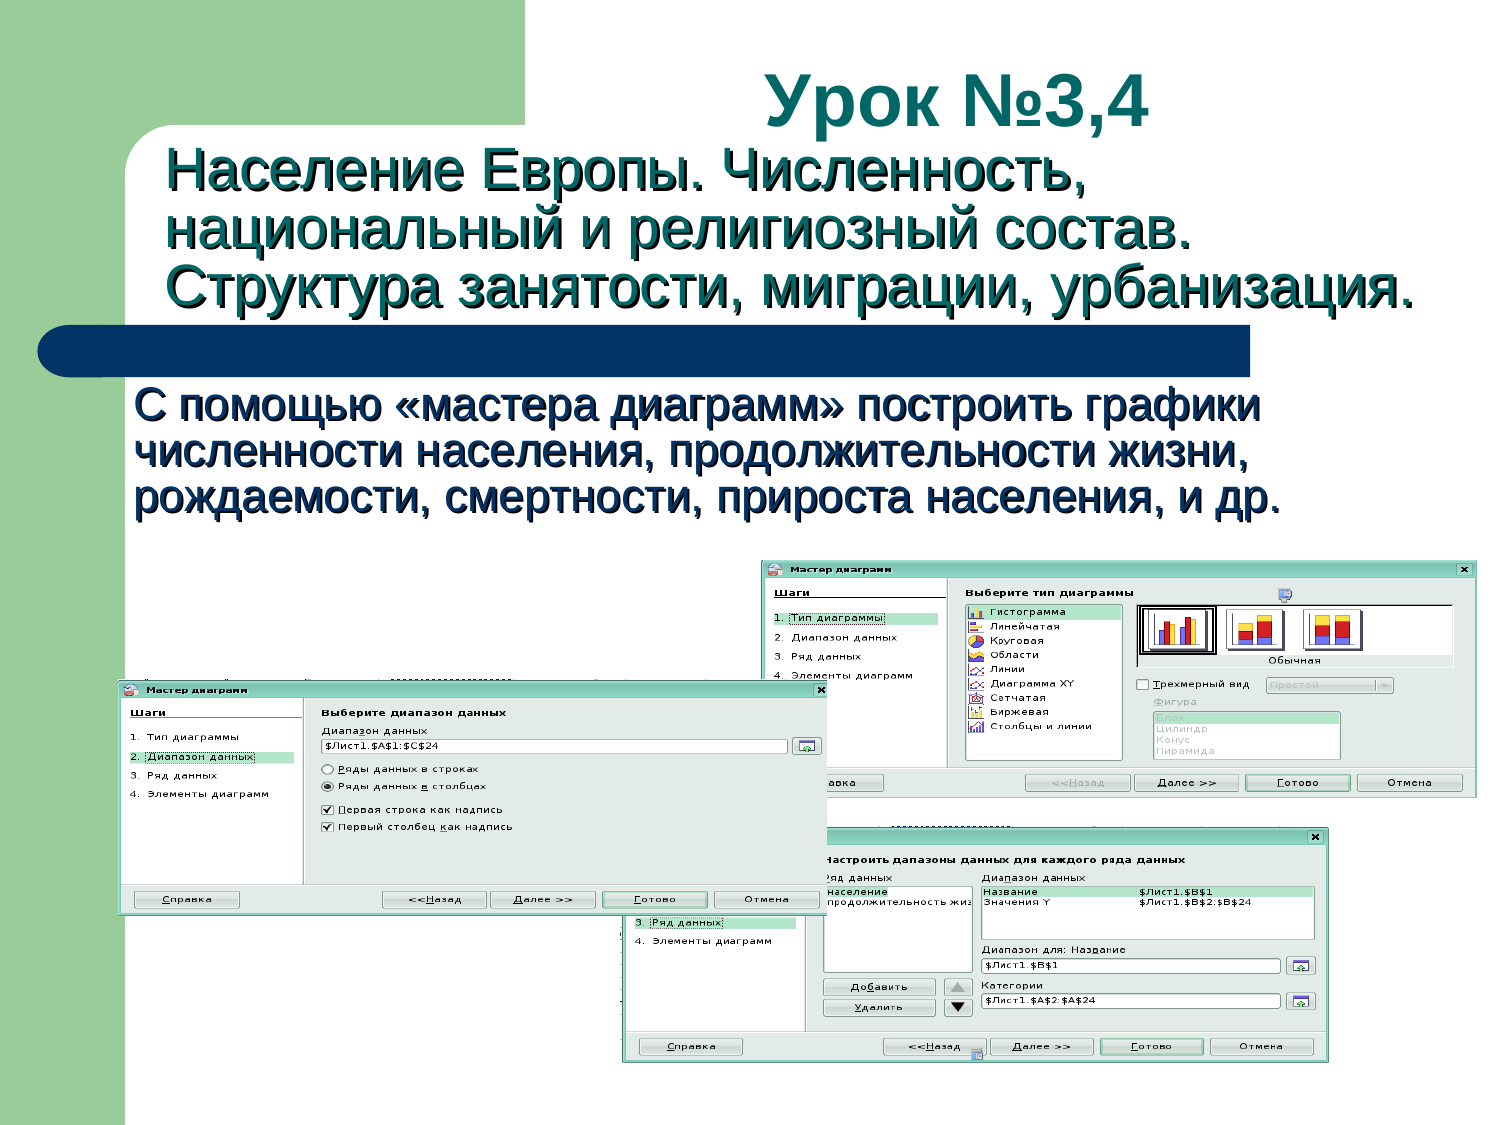

Урок №3,4
Население Европы. Численность, национальный и религиозный состав. Структура занятости, миграции, урбанизация.
# С помощью «мастера диаграмм» построить графики численности населения, продолжительности жизни, рождаемости, смертности, прироста населения, и др.